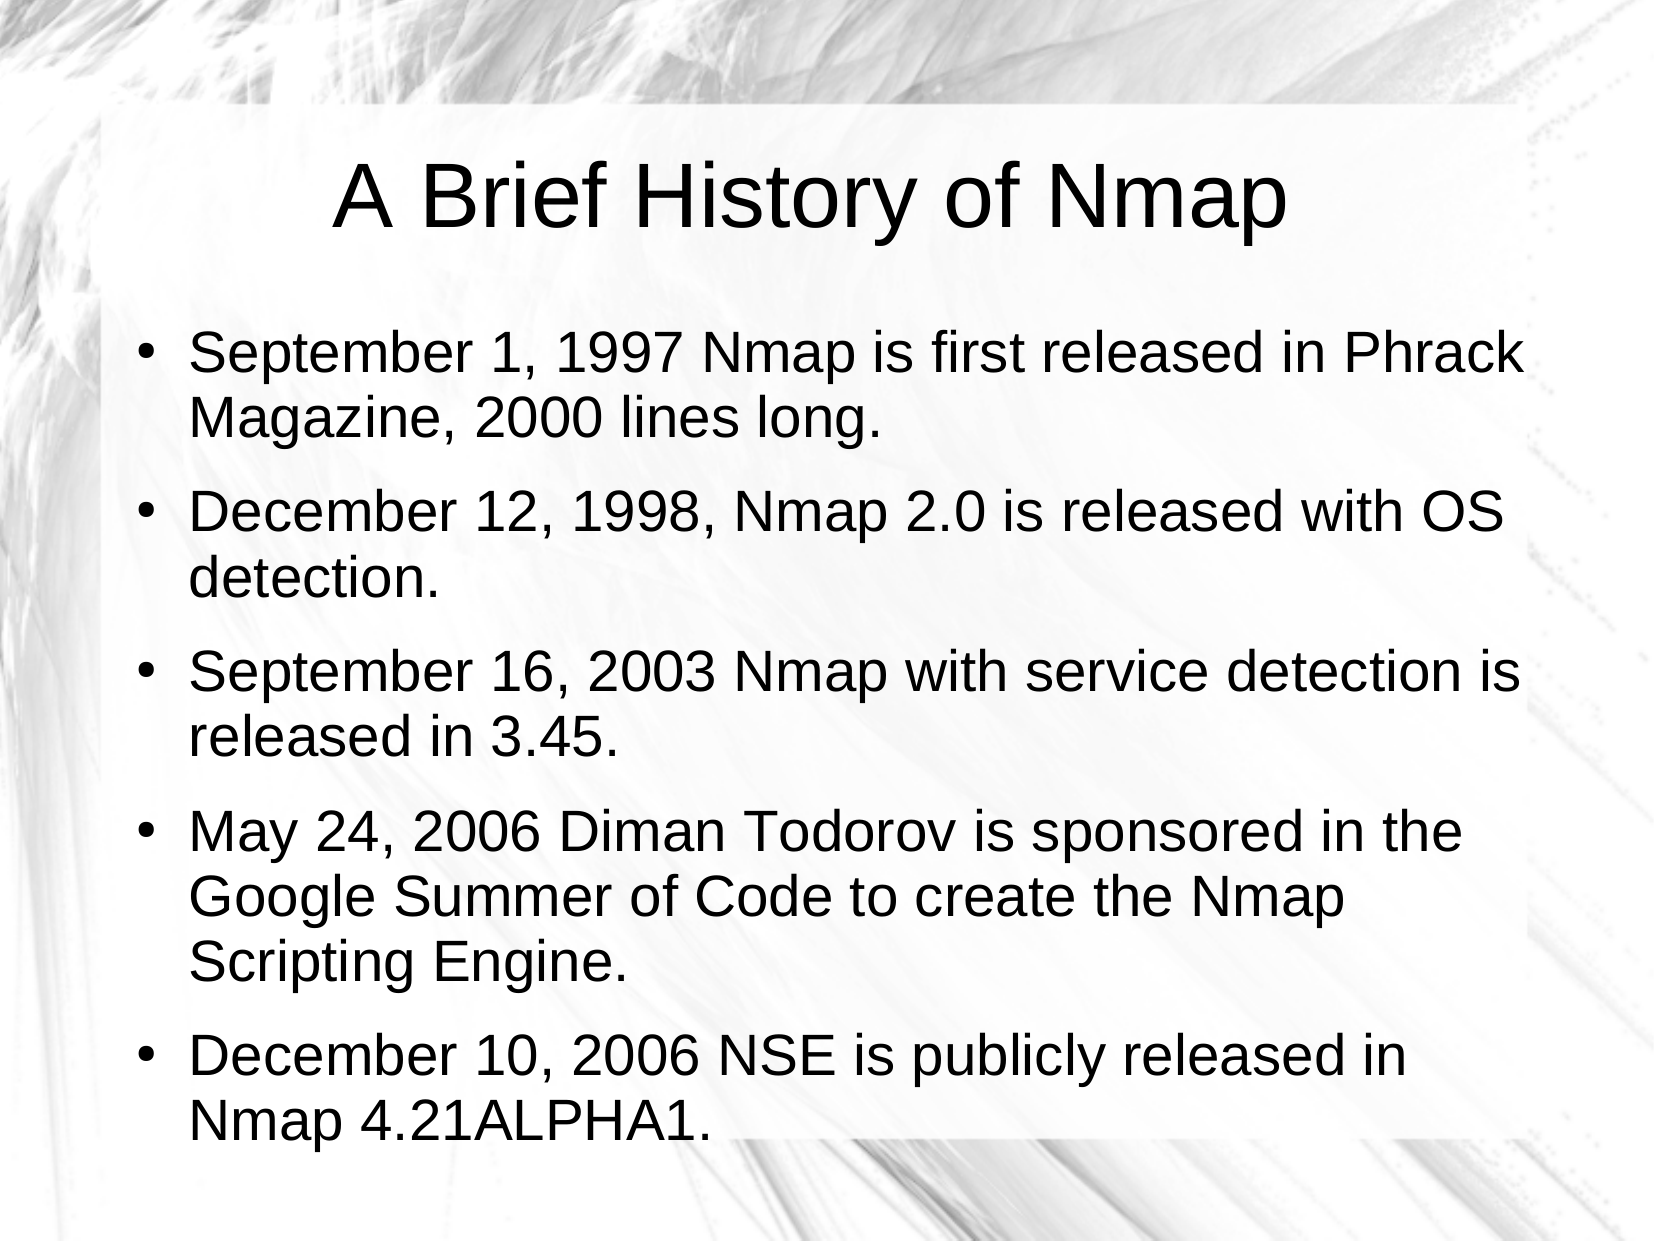

# A Brief History of Nmap
September 1, 1997 Nmap is first released in Phrack Magazine, 2000 lines long.
December 12, 1998, Nmap 2.0 is released with OS detection.
September 16, 2003 Nmap with service detection is released in 3.45.
May 24, 2006 Diman Todorov is sponsored in the Google Summer of Code to create the Nmap Scripting Engine.
December 10, 2006 NSE is publicly released in Nmap 4.21ALPHA1.